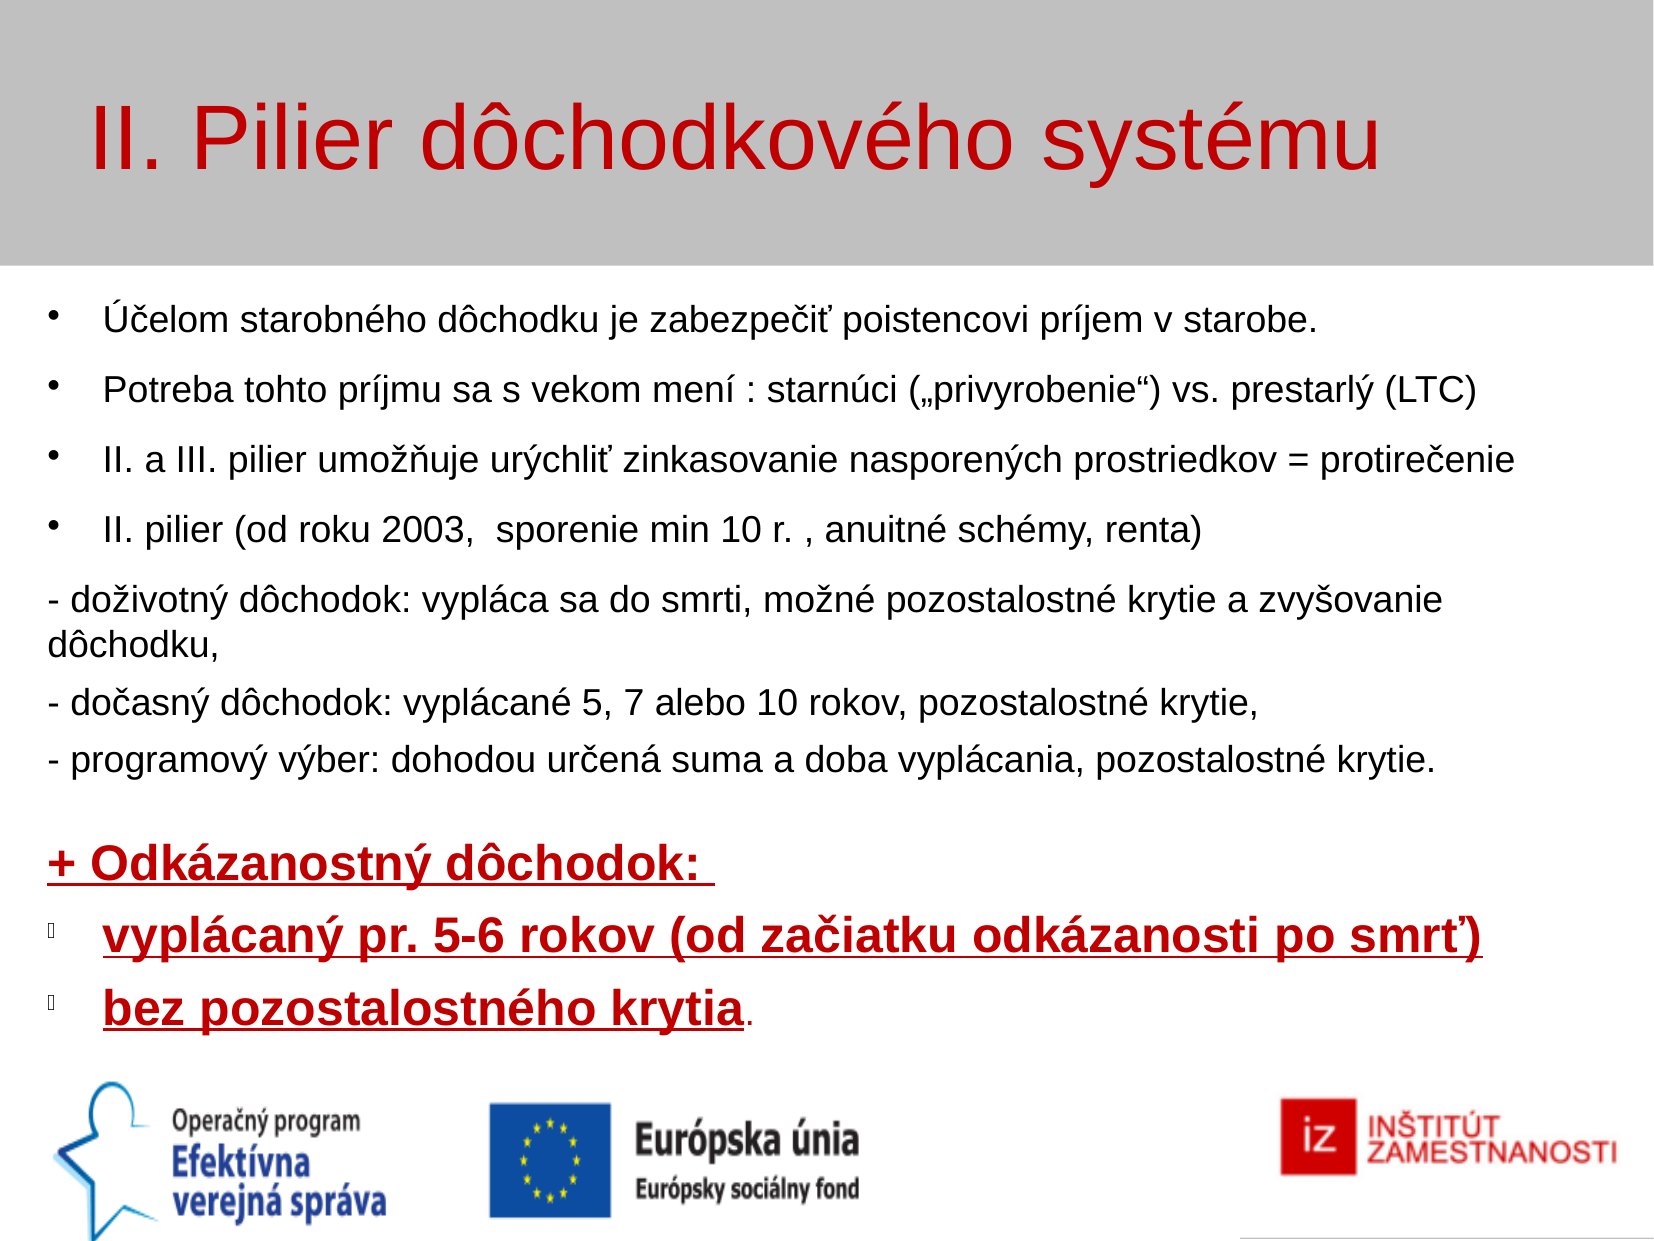

# II. Pilier dôchodkového systému
Účelom starobného dôchodku je zabezpečiť poistencovi príjem v starobe.
Potreba tohto príjmu sa s vekom mení : starnúci („privyrobenie“) vs. prestarlý (LTC)
II. a III. pilier umožňuje urýchliť zinkasovanie nasporených prostriedkov = protirečenie
II. pilier (od roku 2003, sporenie min 10 r. , anuitné schémy, renta)
- doživotný dôchodok: vypláca sa do smrti, možné pozostalostné krytie a zvyšovanie dôchodku,
- dočasný dôchodok: vyplácané 5, 7 alebo 10 rokov, pozostalostné krytie,
- programový výber: dohodou určená suma a doba vyplácania, pozostalostné krytie.
+ Odkázanostný dôchodok:
vyplácaný pr. 5-6 rokov (od začiatku odkázanosti po smrť)
bez pozostalostného krytia.